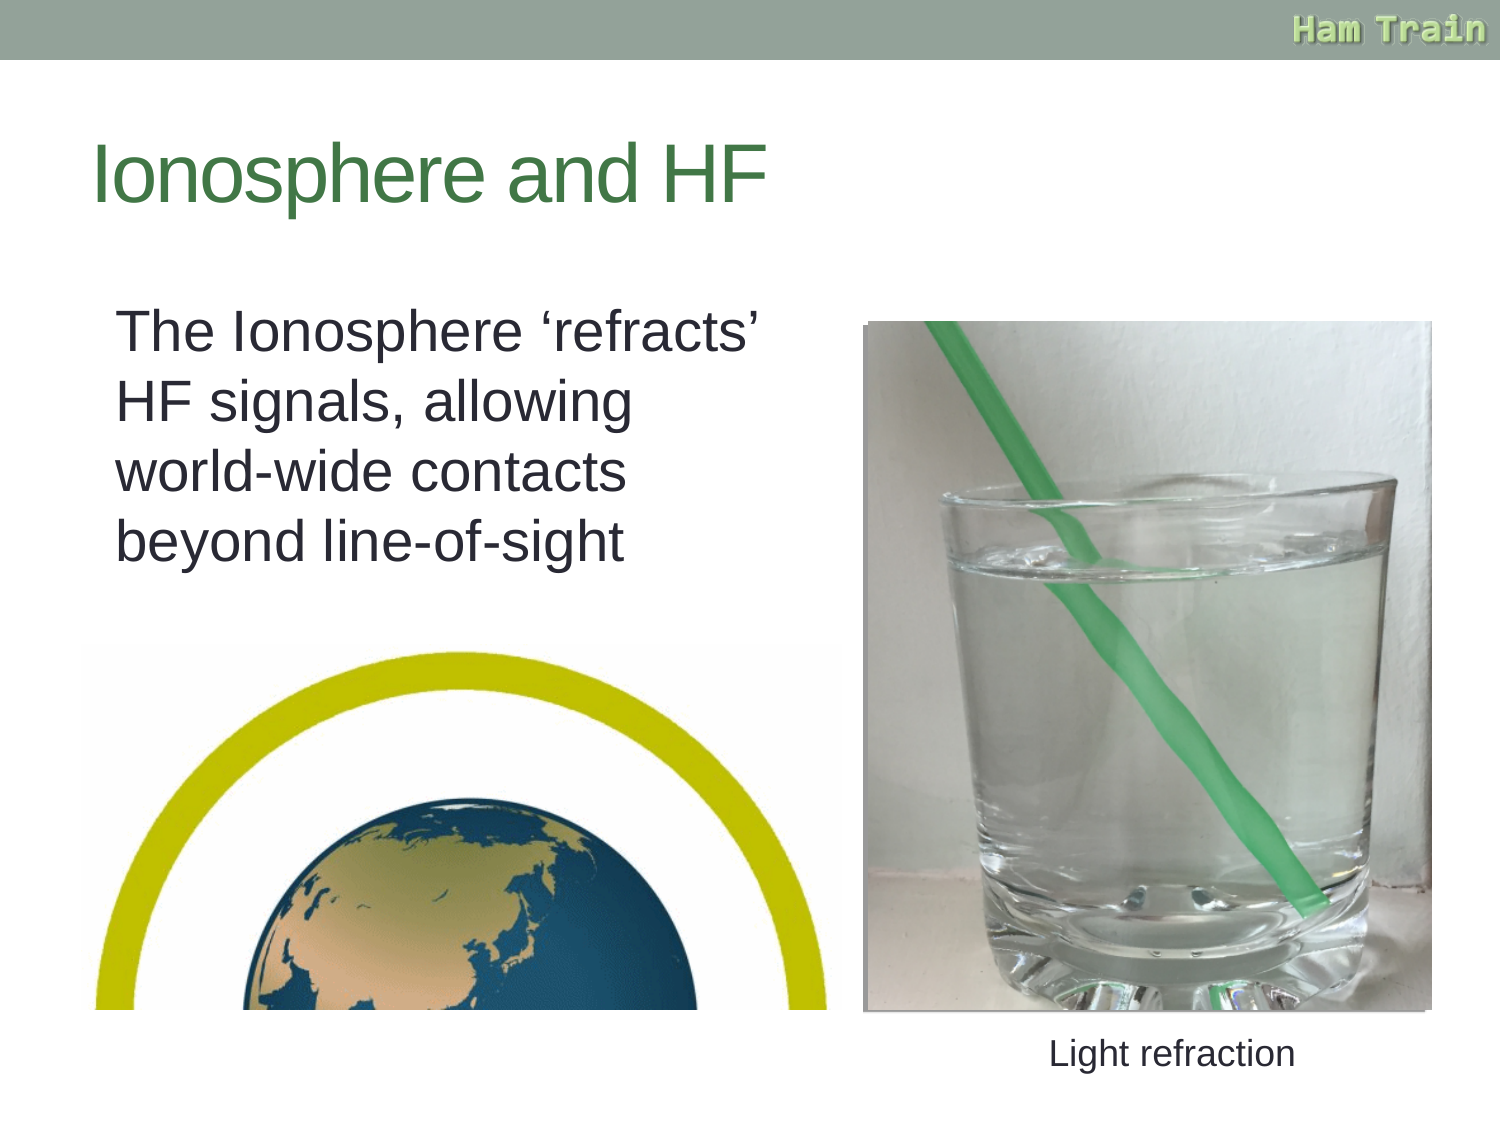

# Ionosphere and HF
The Ionosphere ‘refracts’ HF signals, allowing world-wide contacts beyond line-of-sight
Light refraction